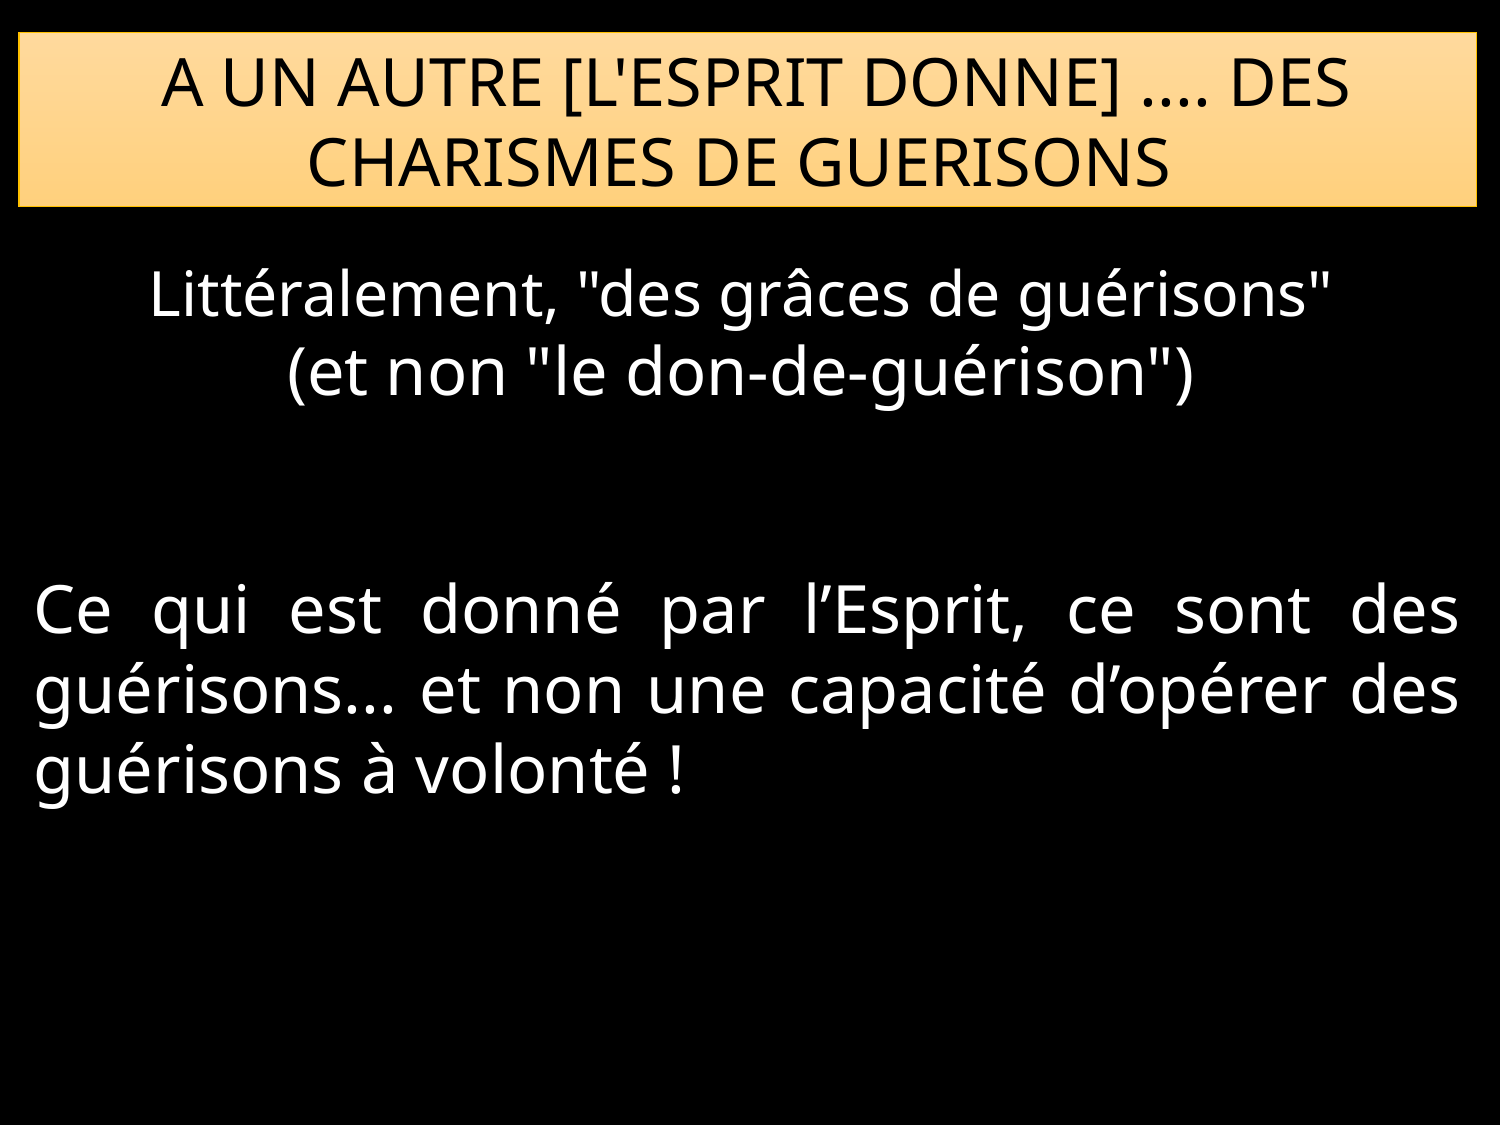

A UN AUTRE [L'ESPRIT DONNE] .... DES CHARISMES DE GUERISONS
Littéralement, "des grâces de guérisons"
(et non "le don-de-guérison")
Ce qui est donné par l’Esprit, ce sont des guérisons... et non une capacité d’opérer des guérisons à volonté !